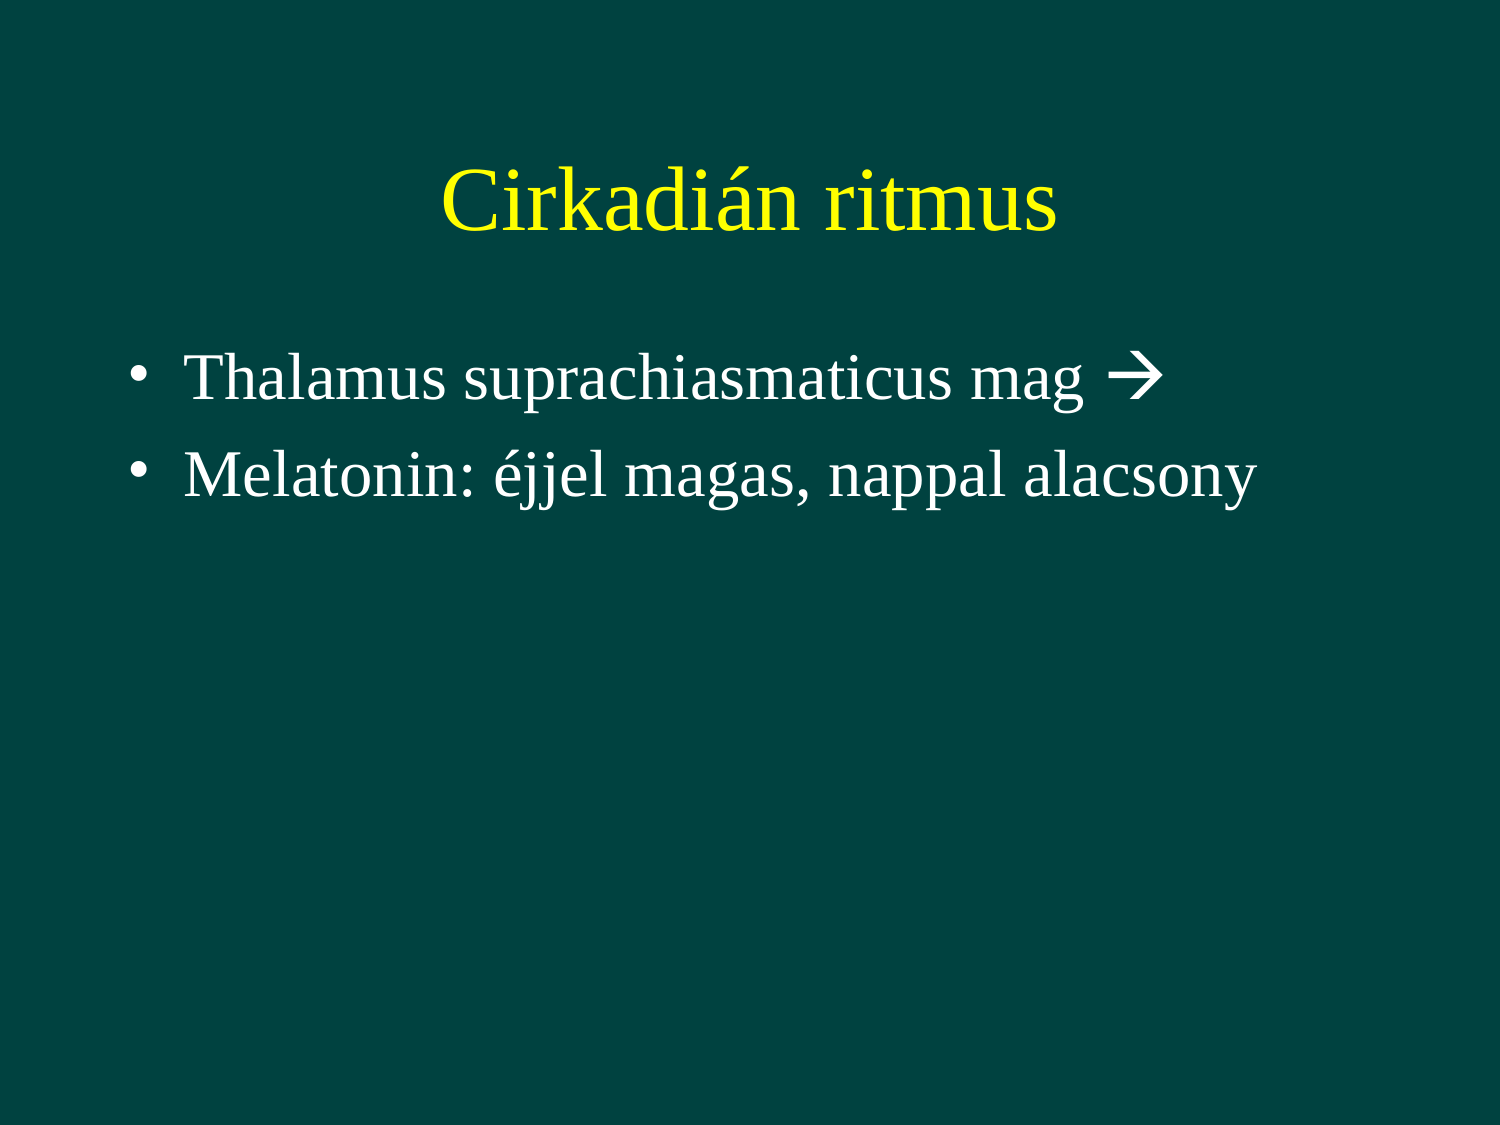

# Cirkadián ritmus
Thalamus suprachiasmaticus mag 
Melatonin: éjjel magas, nappal alacsony